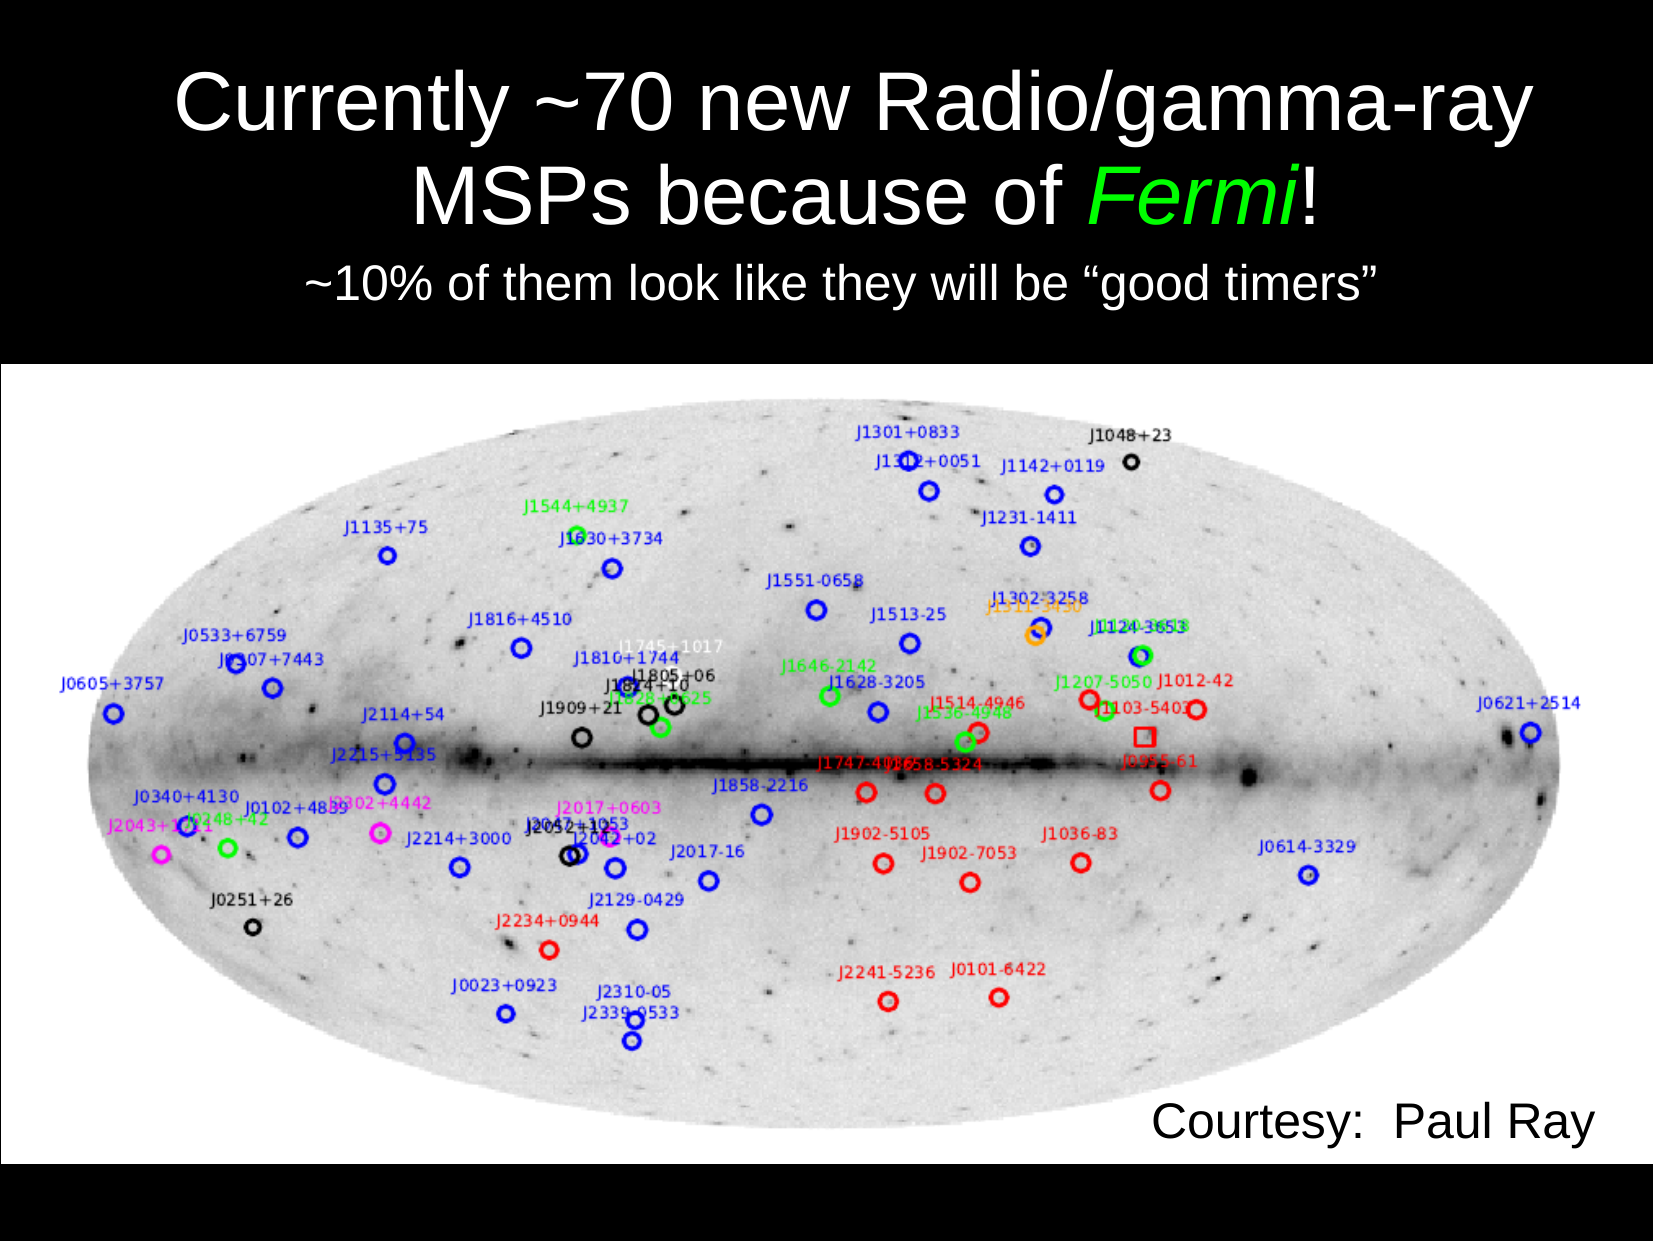

Currently ~70 new Radio/gamma-ray
MSPs because of Fermi!
~10% of them look like they will be “good timers”
Courtesy: Paul Ray